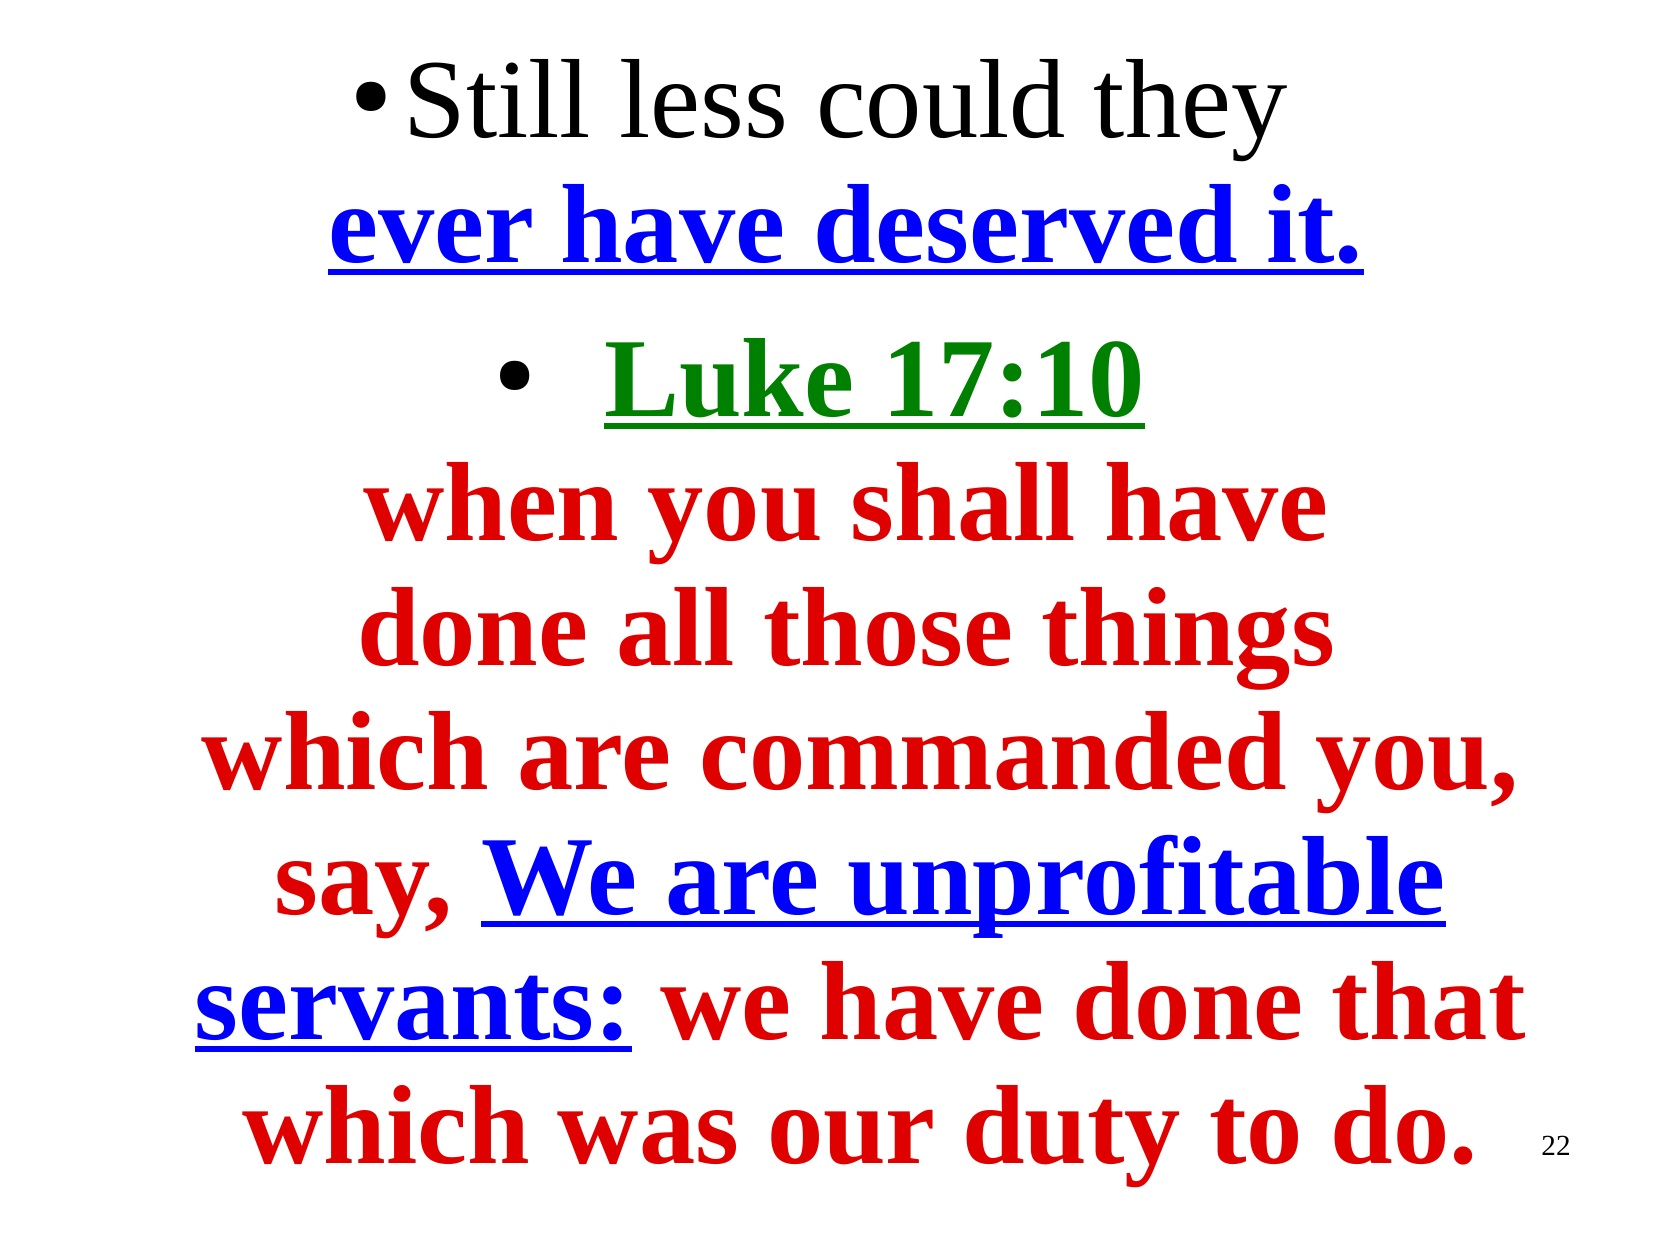

# Still less could they ever have deserved it.
 Luke 17:10
when you shall have
done all those things
which are commanded you, say, We are unprofitable servants: we have done that which was our duty to do.
22